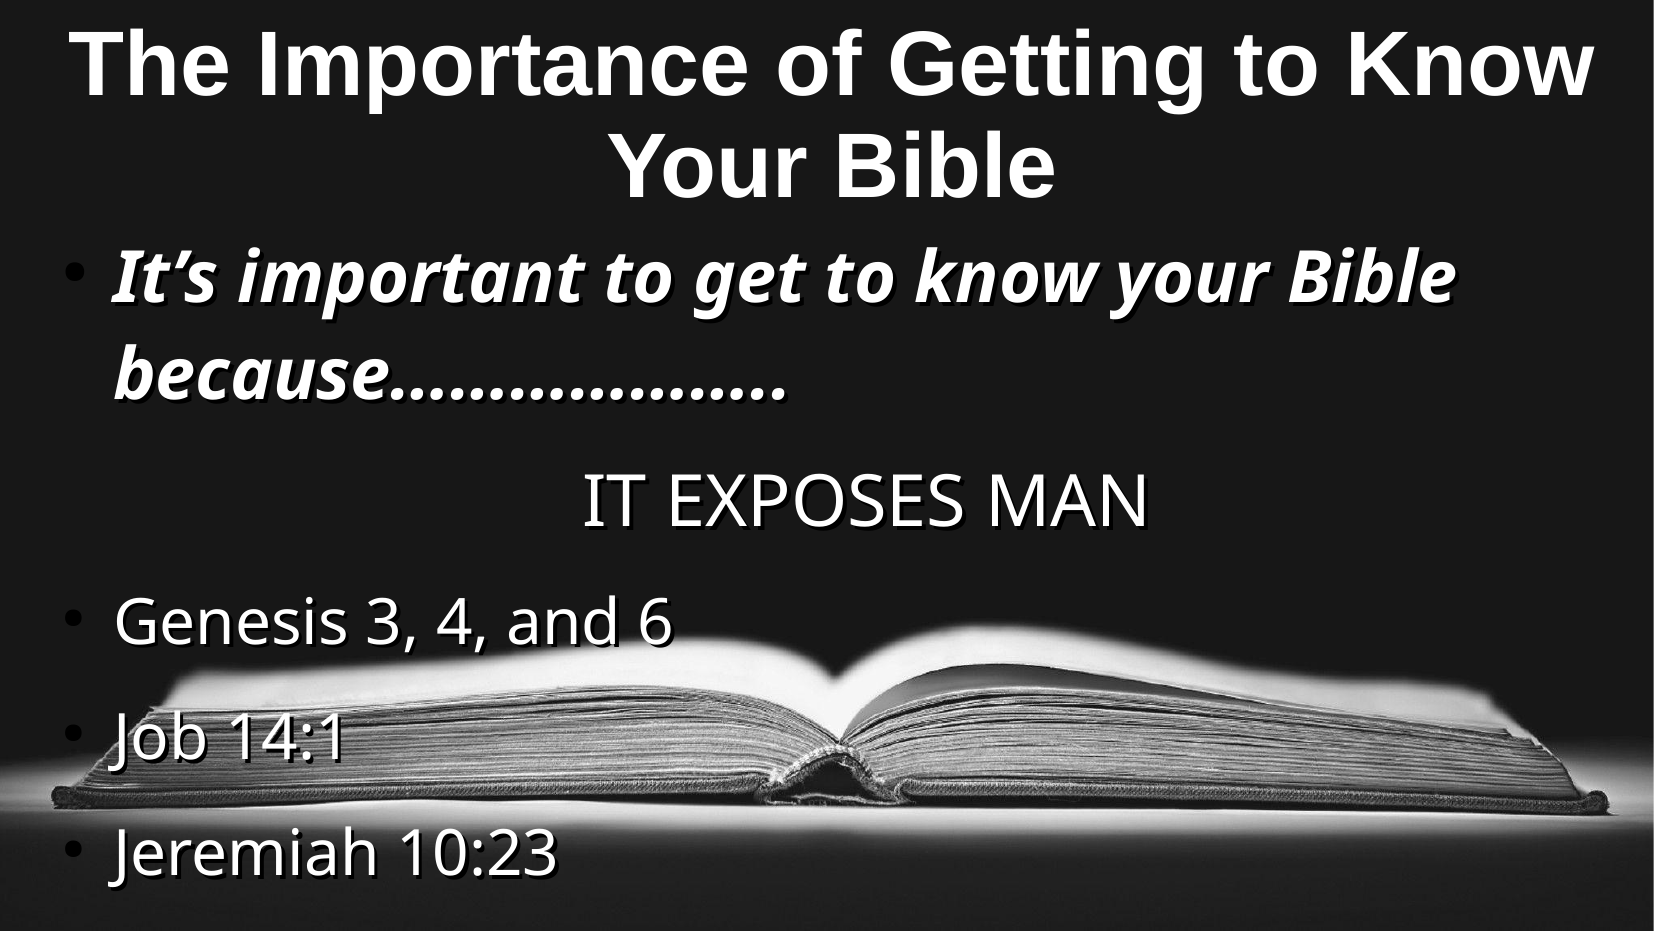

# The Importance of Getting to Know Your Bible
It’s important to get to know your Bible because………………..
IT EXPOSES MAN
Genesis 3, 4, and 6
Job 14:1
Jeremiah 10:23